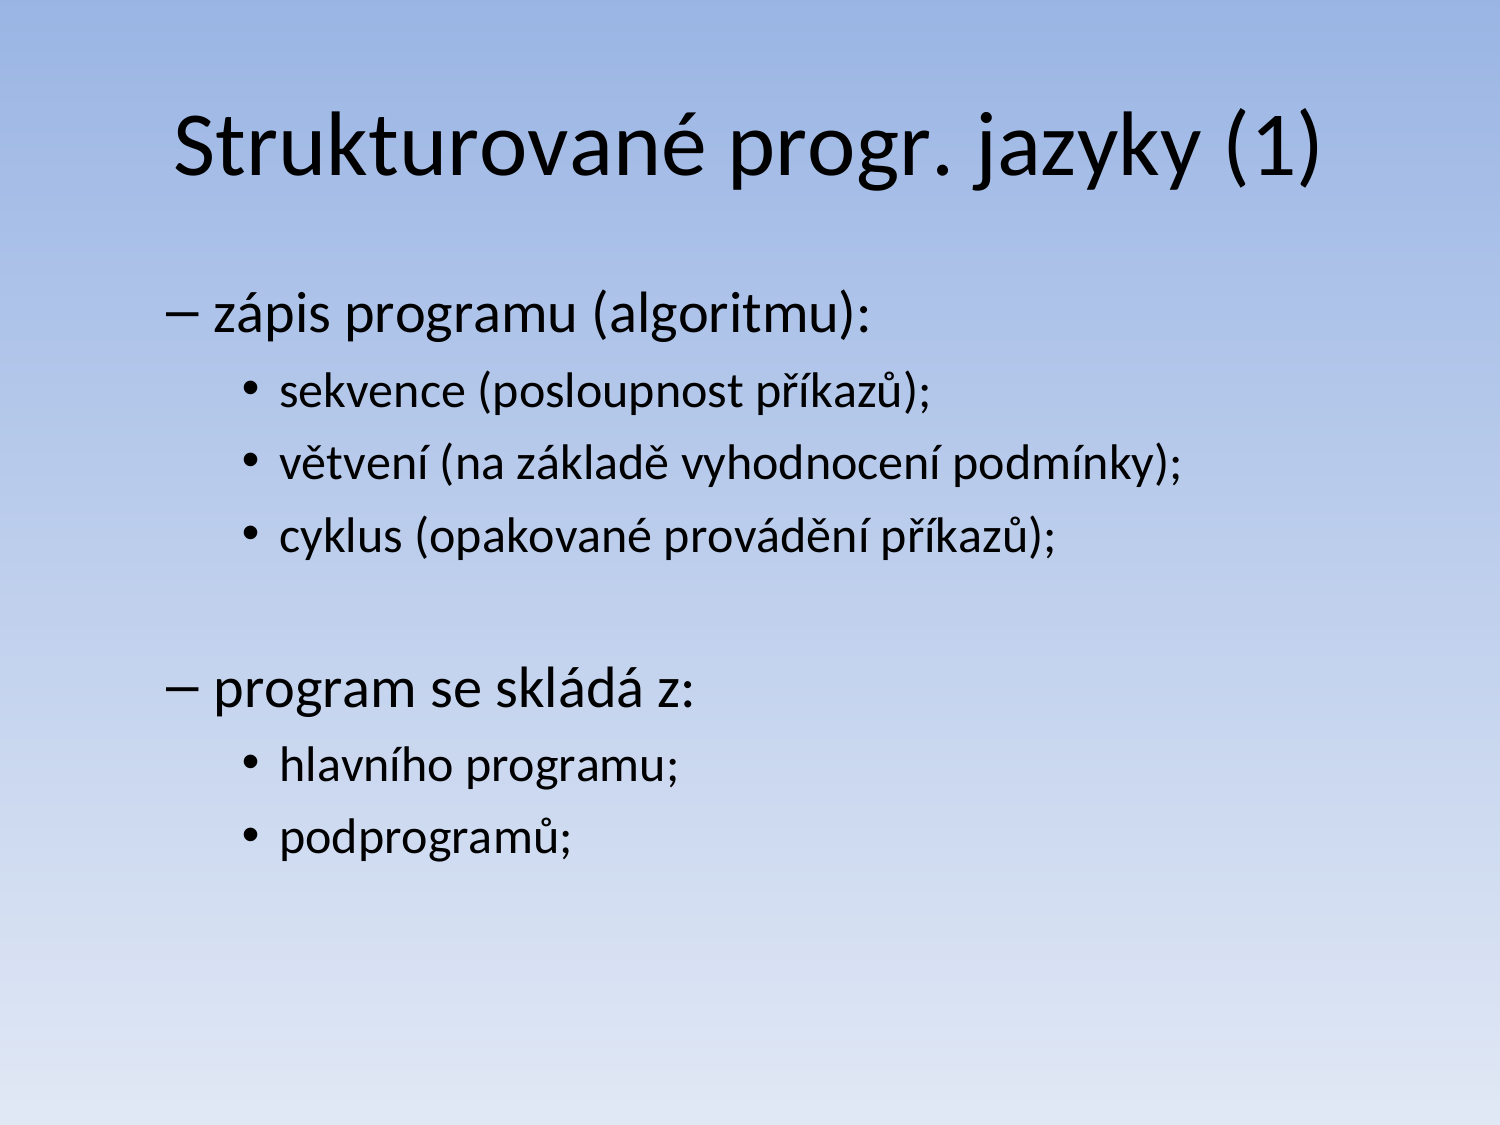

# Strukturované progr. jazyky (1)
zápis programu (algoritmu):
sekvence (posloupnost příkazů);
větvení (na základě vyhodnocení podmínky);
cyklus (opakované provádění příkazů);
program se skládá z:
hlavního programu;
podprogramů;